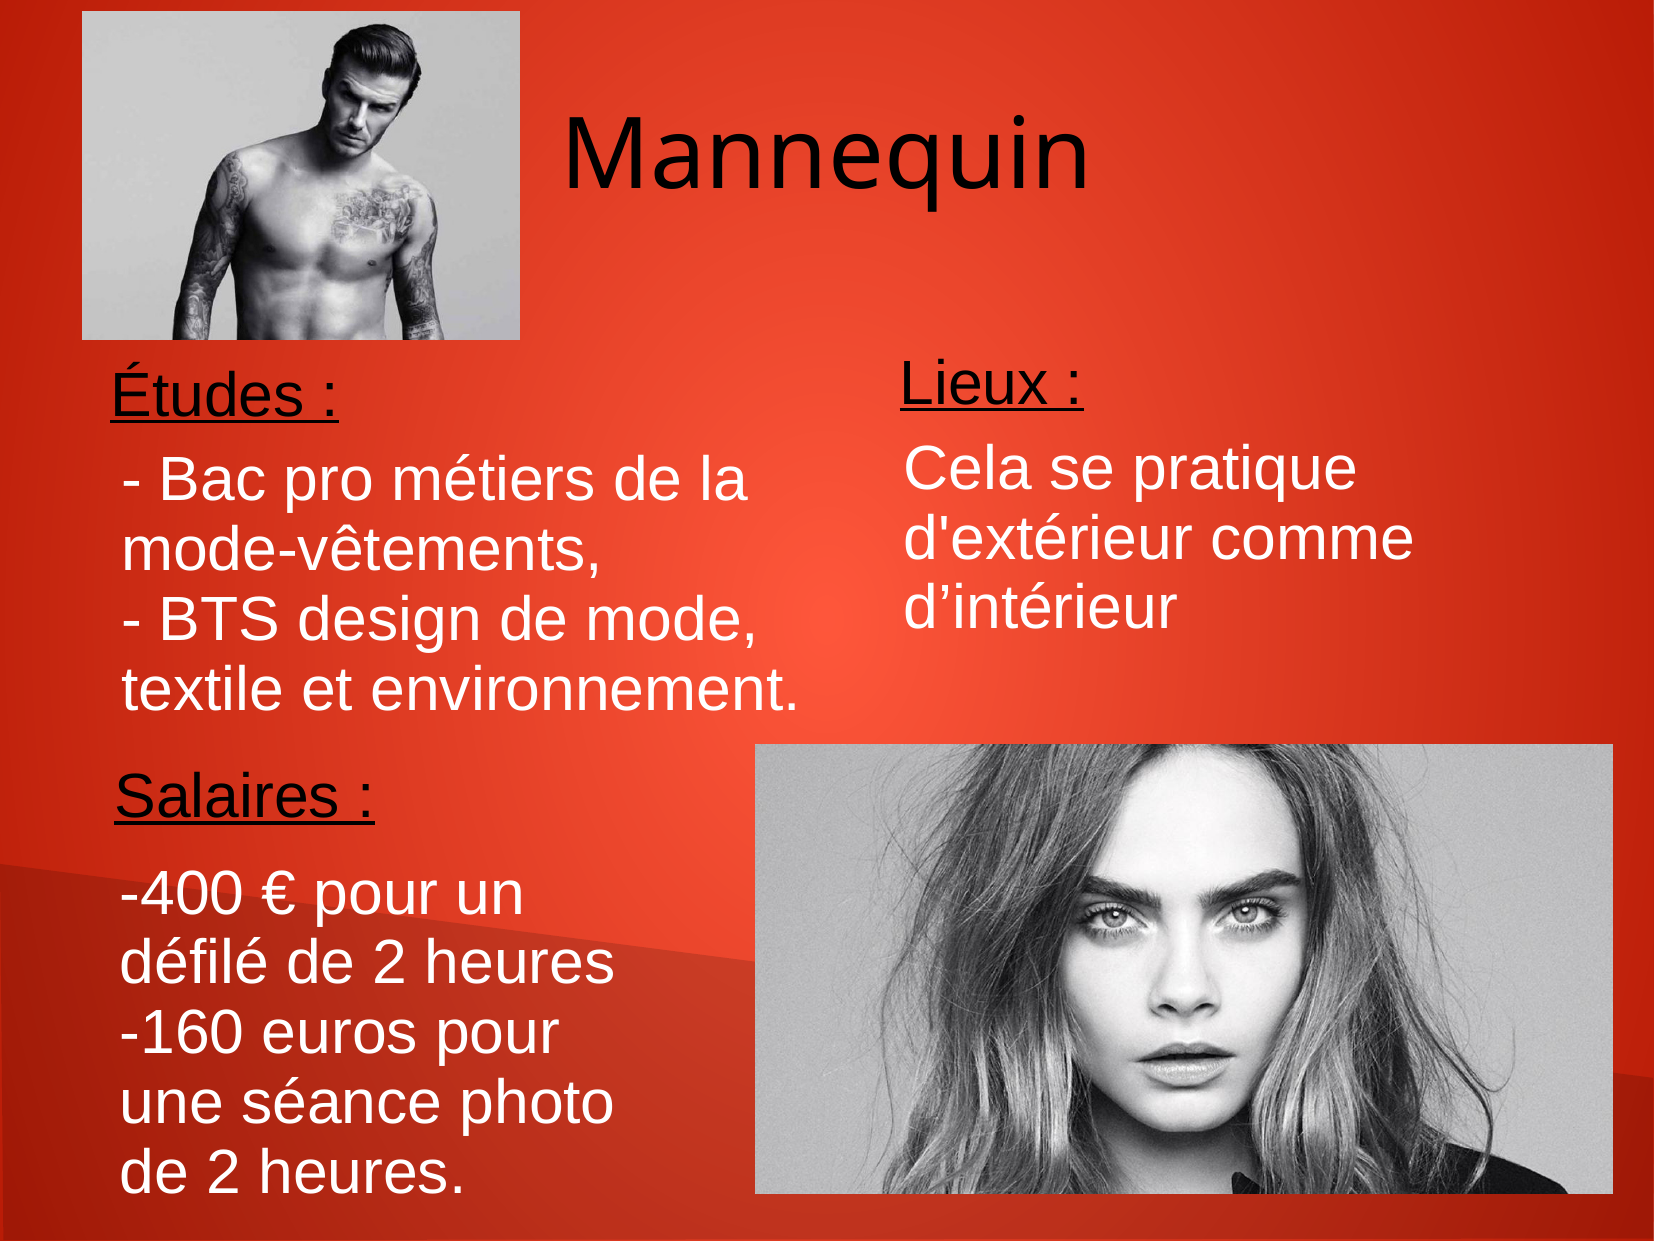

# Mannequin
Lieux :
Études :
Cela se pratique
d'extérieur comme
d’intérieur
- Bac pro métiers de la mode-vêtements,
- BTS design de mode, textile et environnement.
Salaires :
-400 € pour un défilé de 2 heures
-160 euros pour une séance photo de 2 heures.